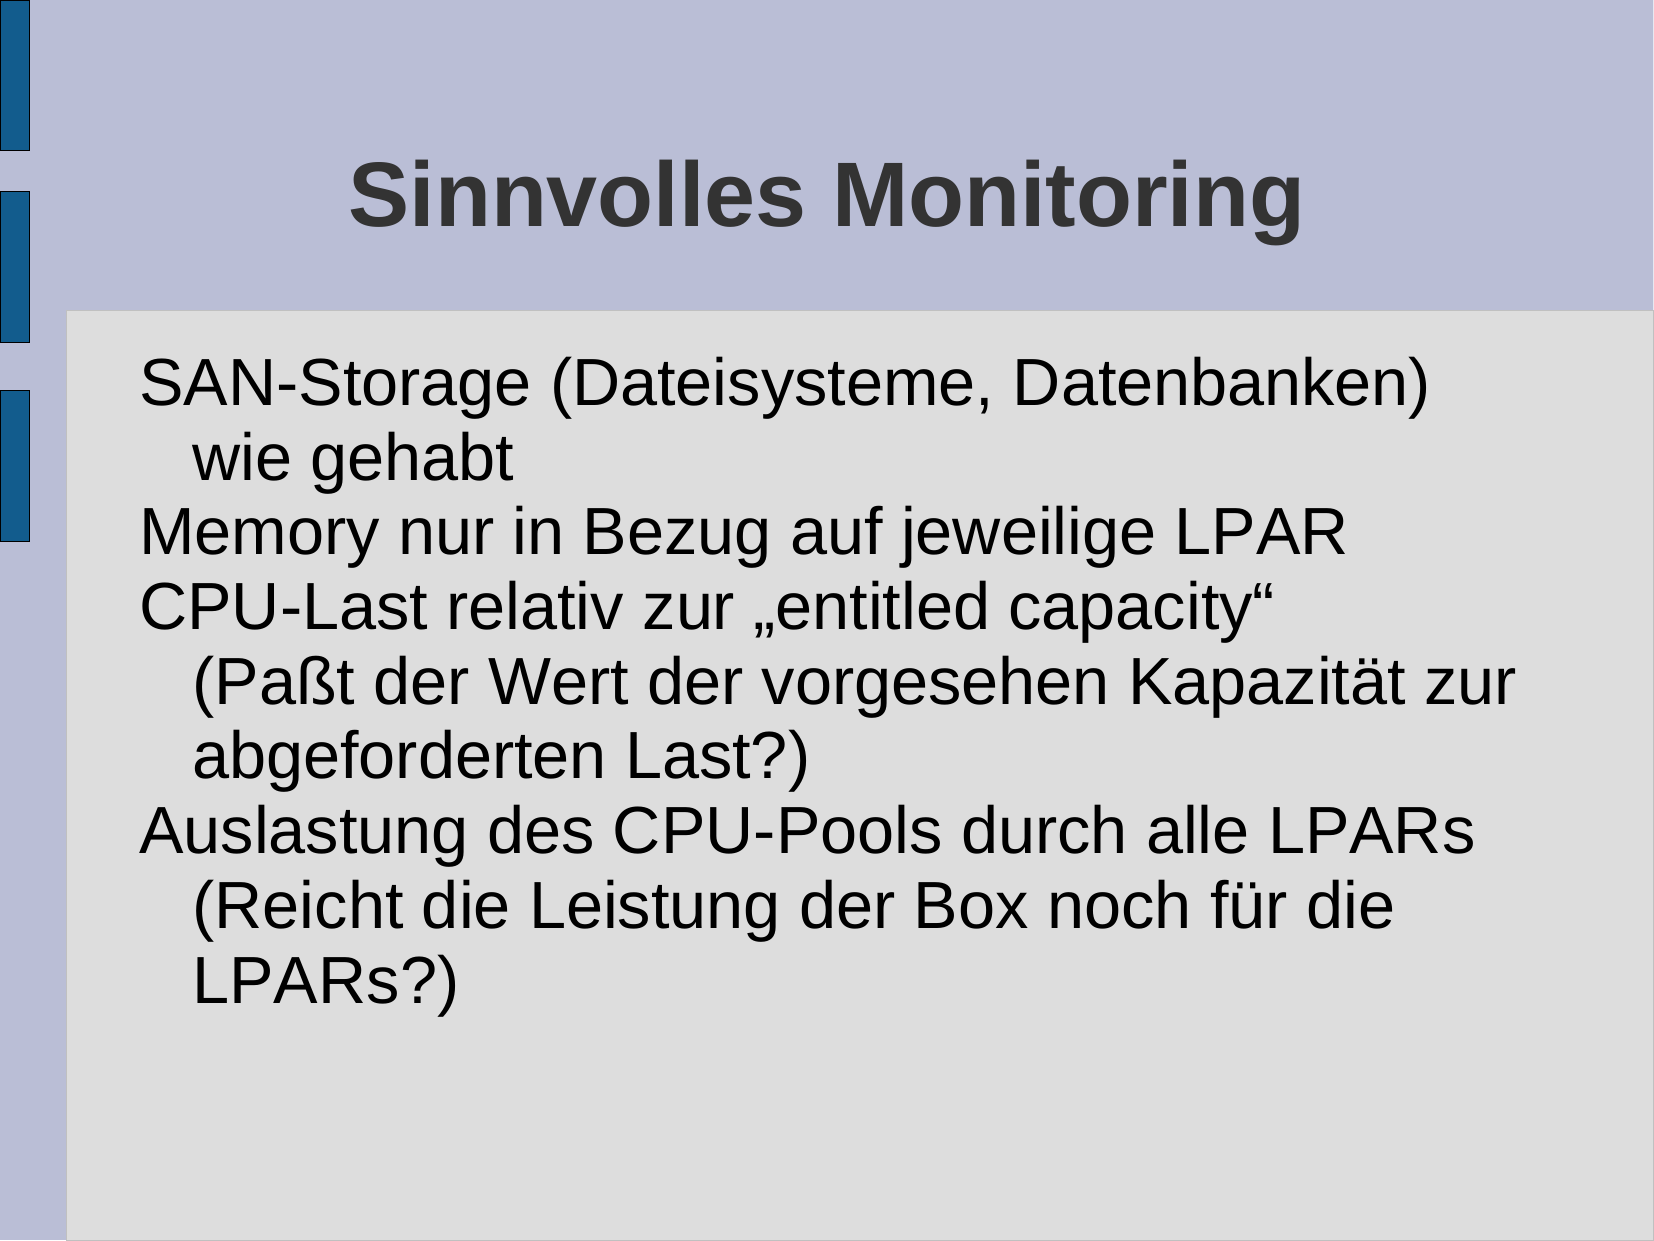

# Sinnvolles Monitoring
SAN-Storage (Dateisysteme, Datenbanken) wie gehabt
Memory nur in Bezug auf jeweilige LPAR
CPU-Last relativ zur „entitled capacity“
(Paßt der Wert der vorgesehen Kapazität zur abgeforderten Last?)
Auslastung des CPU-Pools durch alle LPARs
(Reicht die Leistung der Box noch für die LPARs?)